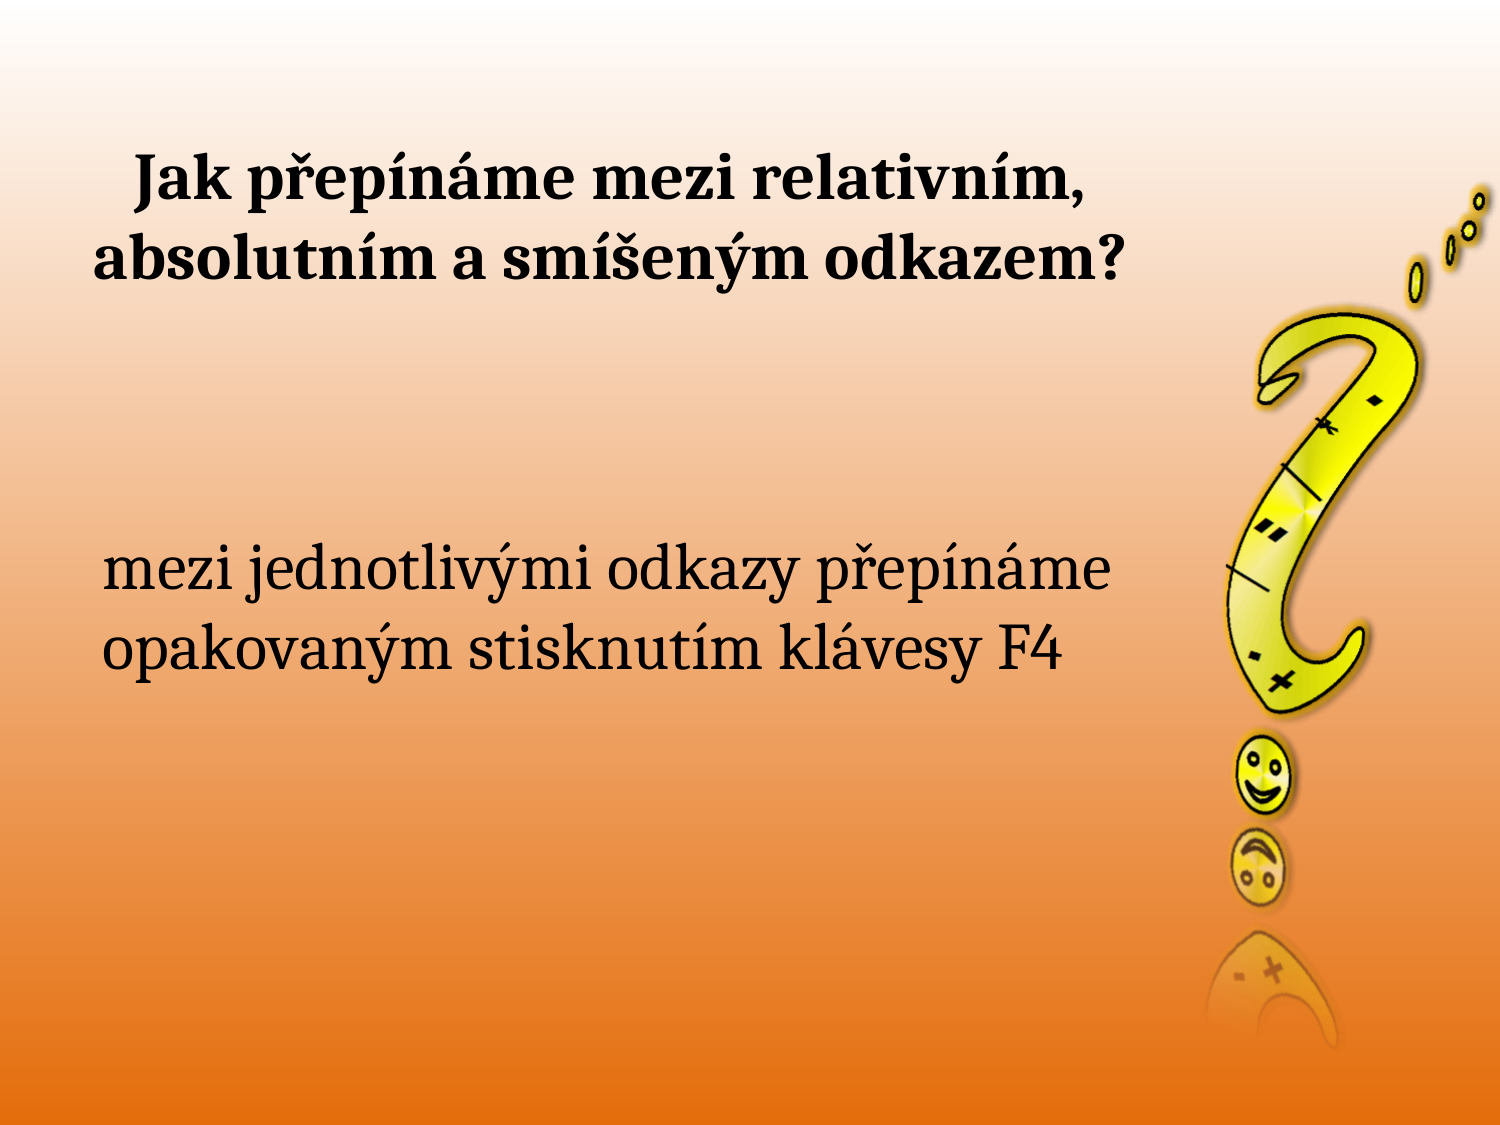

Jak přepínáme mezi relativním, absolutním a smíšeným odkazem?
mezi jednotlivými odkazy přepínáme opakovaným stisknutím klávesy F4